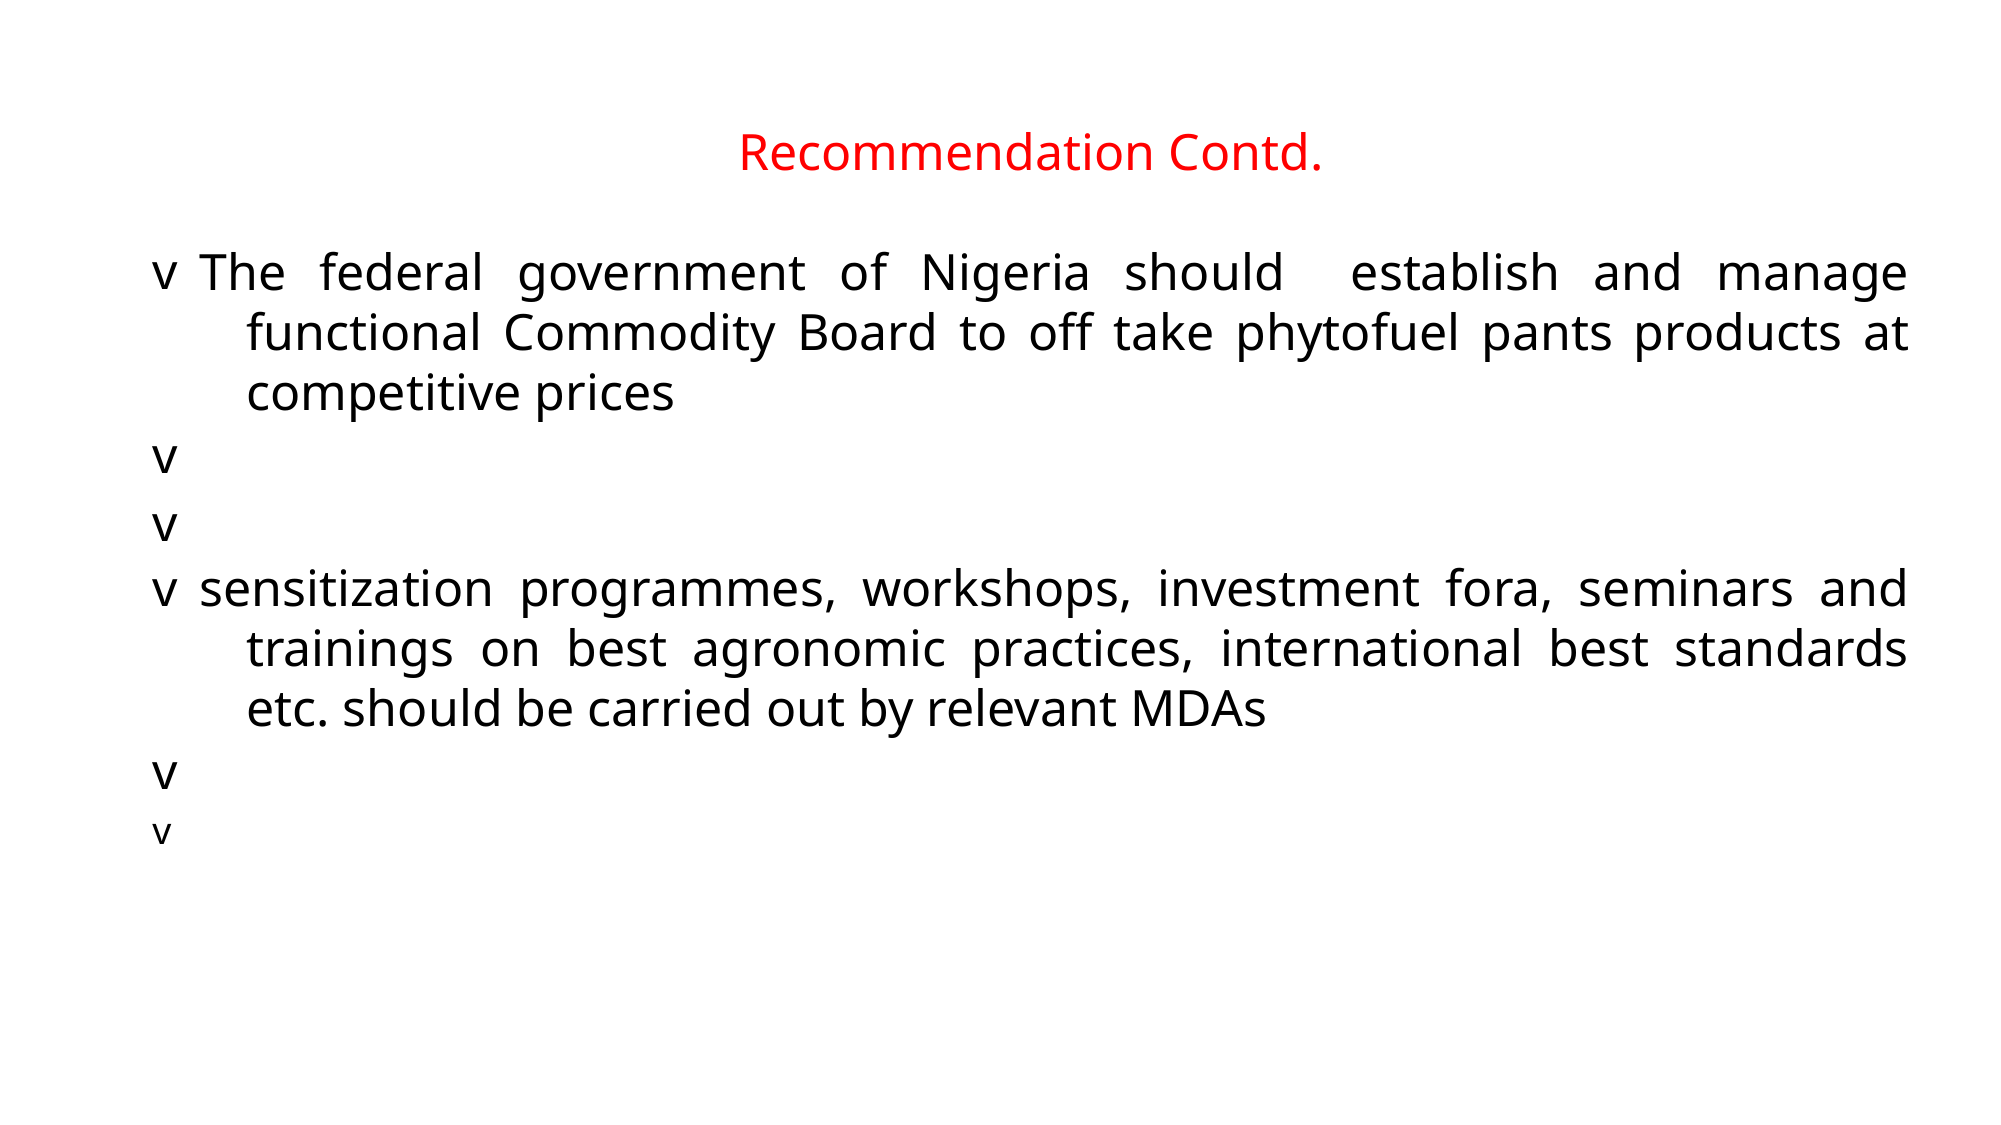

Recommendation Contd.
The federal government of Nigeria should establish and manage functional Commodity Board to off take phytofuel pants products at competitive prices
sensitization programmes, workshops, investment fora, seminars and trainings on best agronomic practices, international best standards etc. should be carried out by relevant MDAs